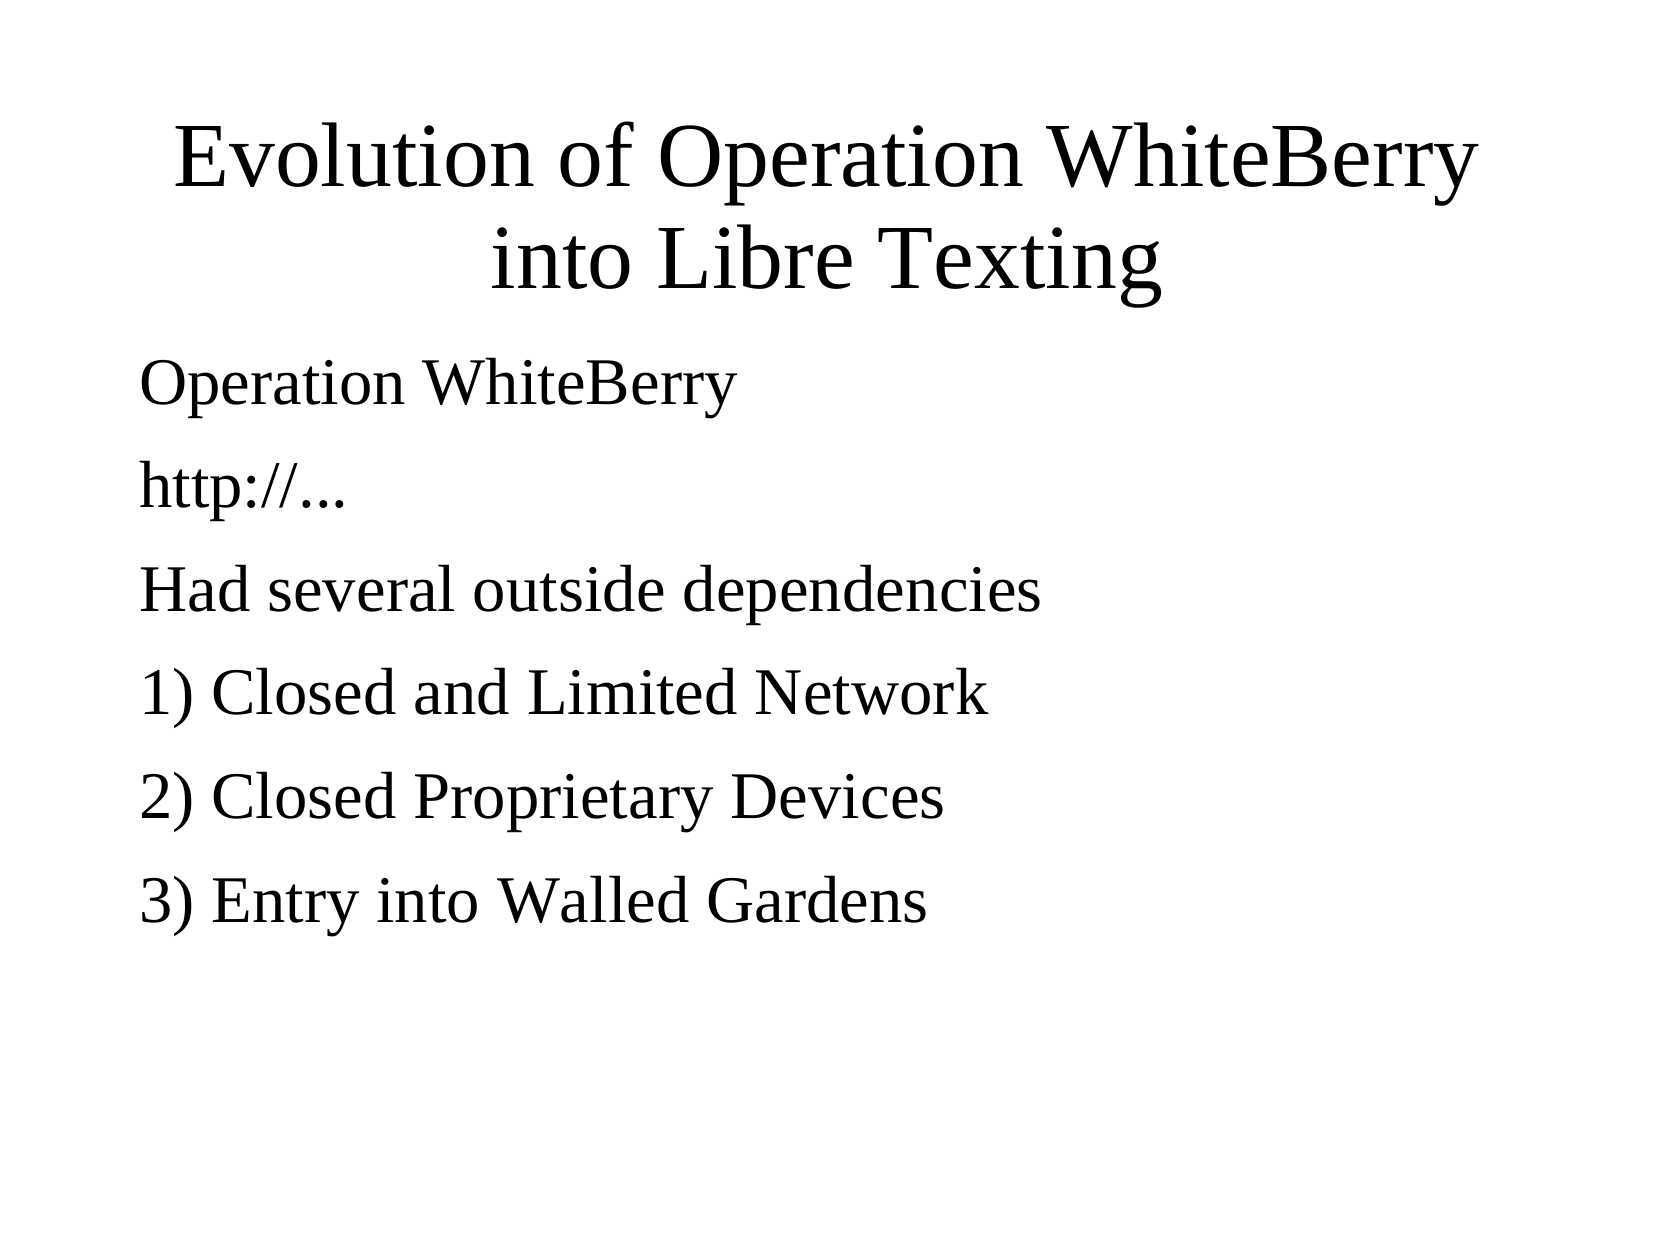

# Evolution of Operation WhiteBerry into Libre Texting
Operation WhiteBerry
http://...
Had several outside dependencies
1) Closed and Limited Network
2) Closed Proprietary Devices
3) Entry into Walled Gardens